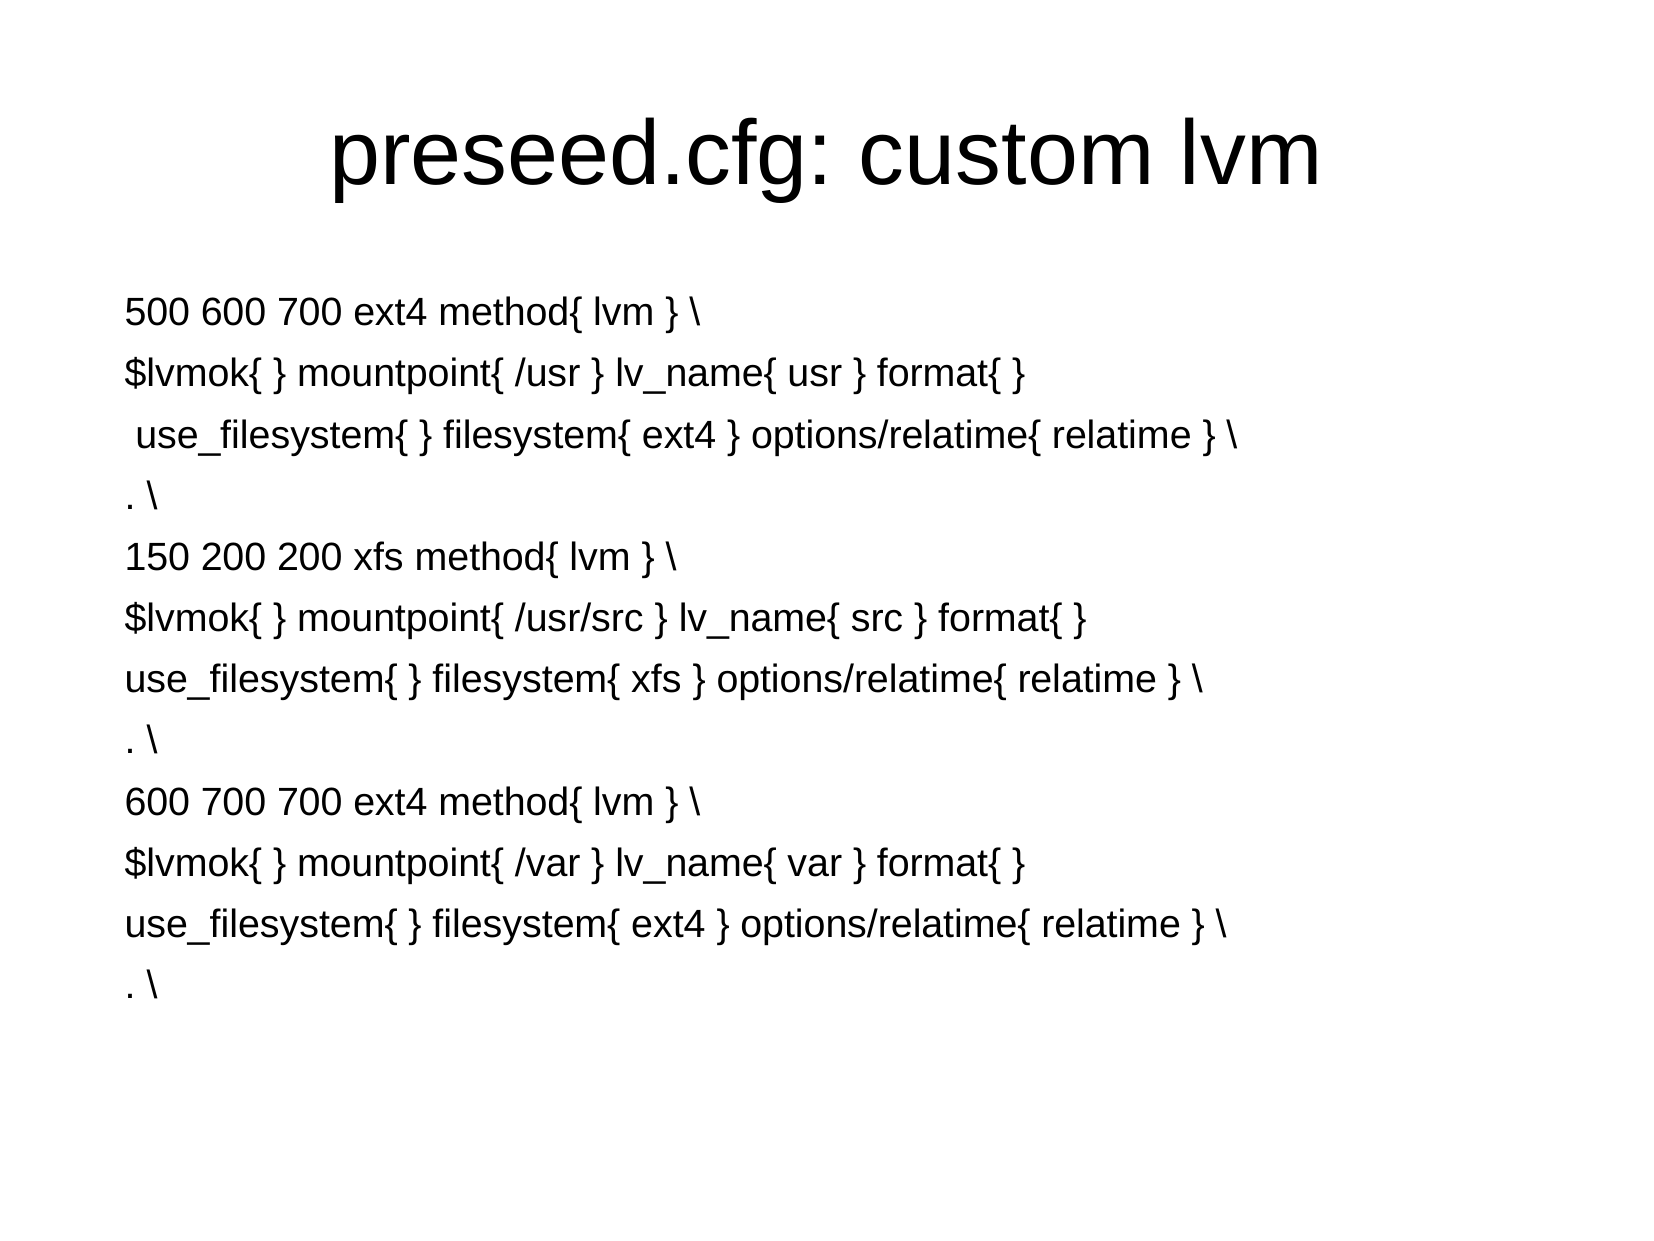

# preseed.cfg: custom lvm
500 600 700 ext4 method{ lvm } \
$lvmok{ } mountpoint{ /usr } lv_name{ usr } format{ }
 use_filesystem{ } filesystem{ ext4 } options/relatime{ relatime } \
. \
150 200 200 xfs method{ lvm } \
$lvmok{ } mountpoint{ /usr/src } lv_name{ src } format{ }
use_filesystem{ } filesystem{ xfs } options/relatime{ relatime } \
. \
600 700 700 ext4 method{ lvm } \
$lvmok{ } mountpoint{ /var } lv_name{ var } format{ }
use_filesystem{ } filesystem{ ext4 } options/relatime{ relatime } \
. \